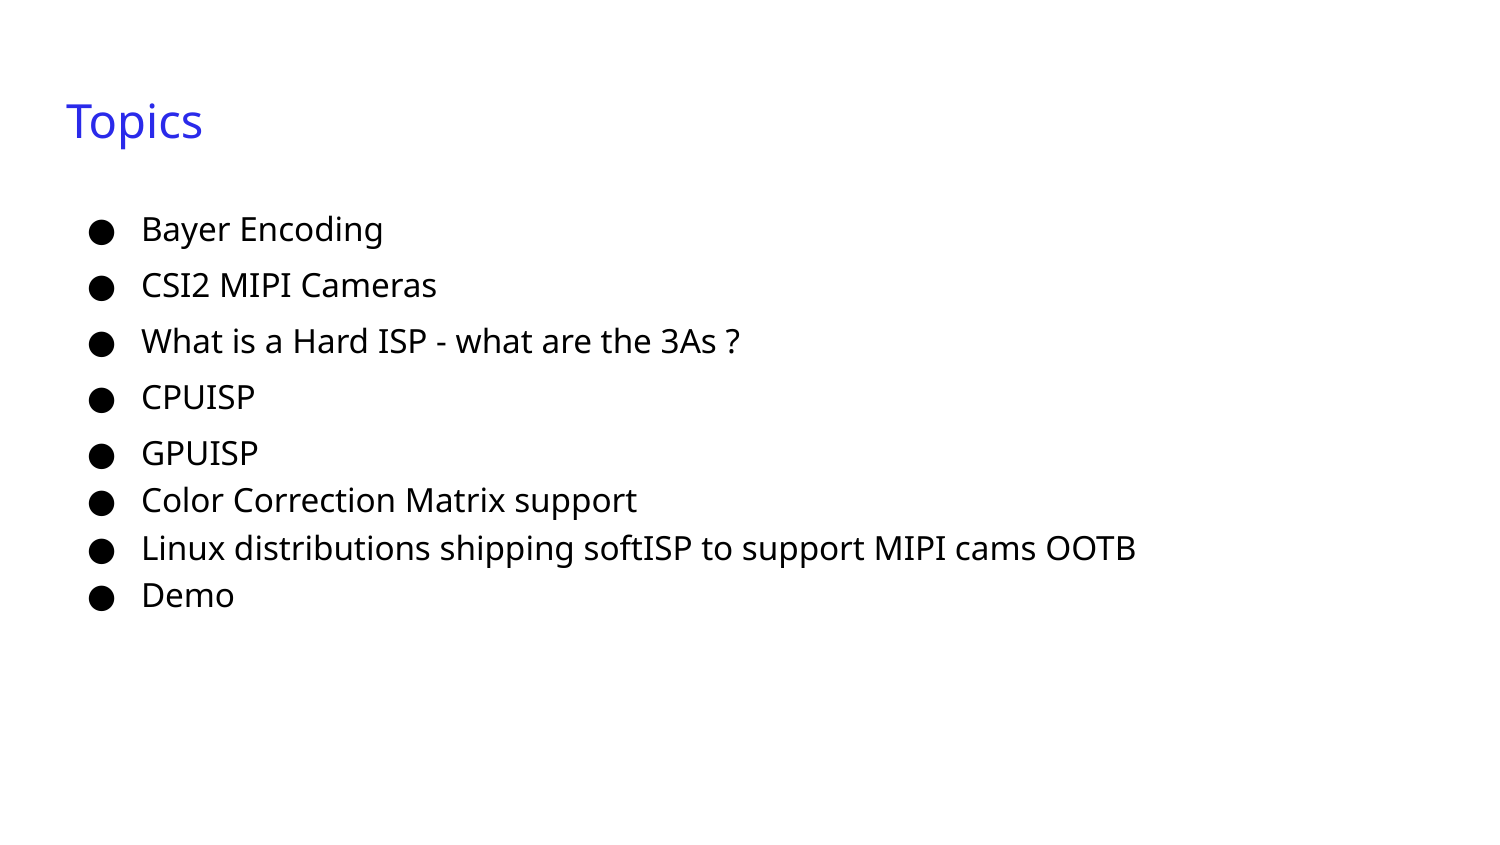

# Topics
Bayer Encoding
CSI2 MIPI Cameras
What is a Hard ISP - what are the 3As ?
CPUISP
GPUISP
Color Correction Matrix support
Linux distributions shipping softISP to support MIPI cams OOTB
Demo